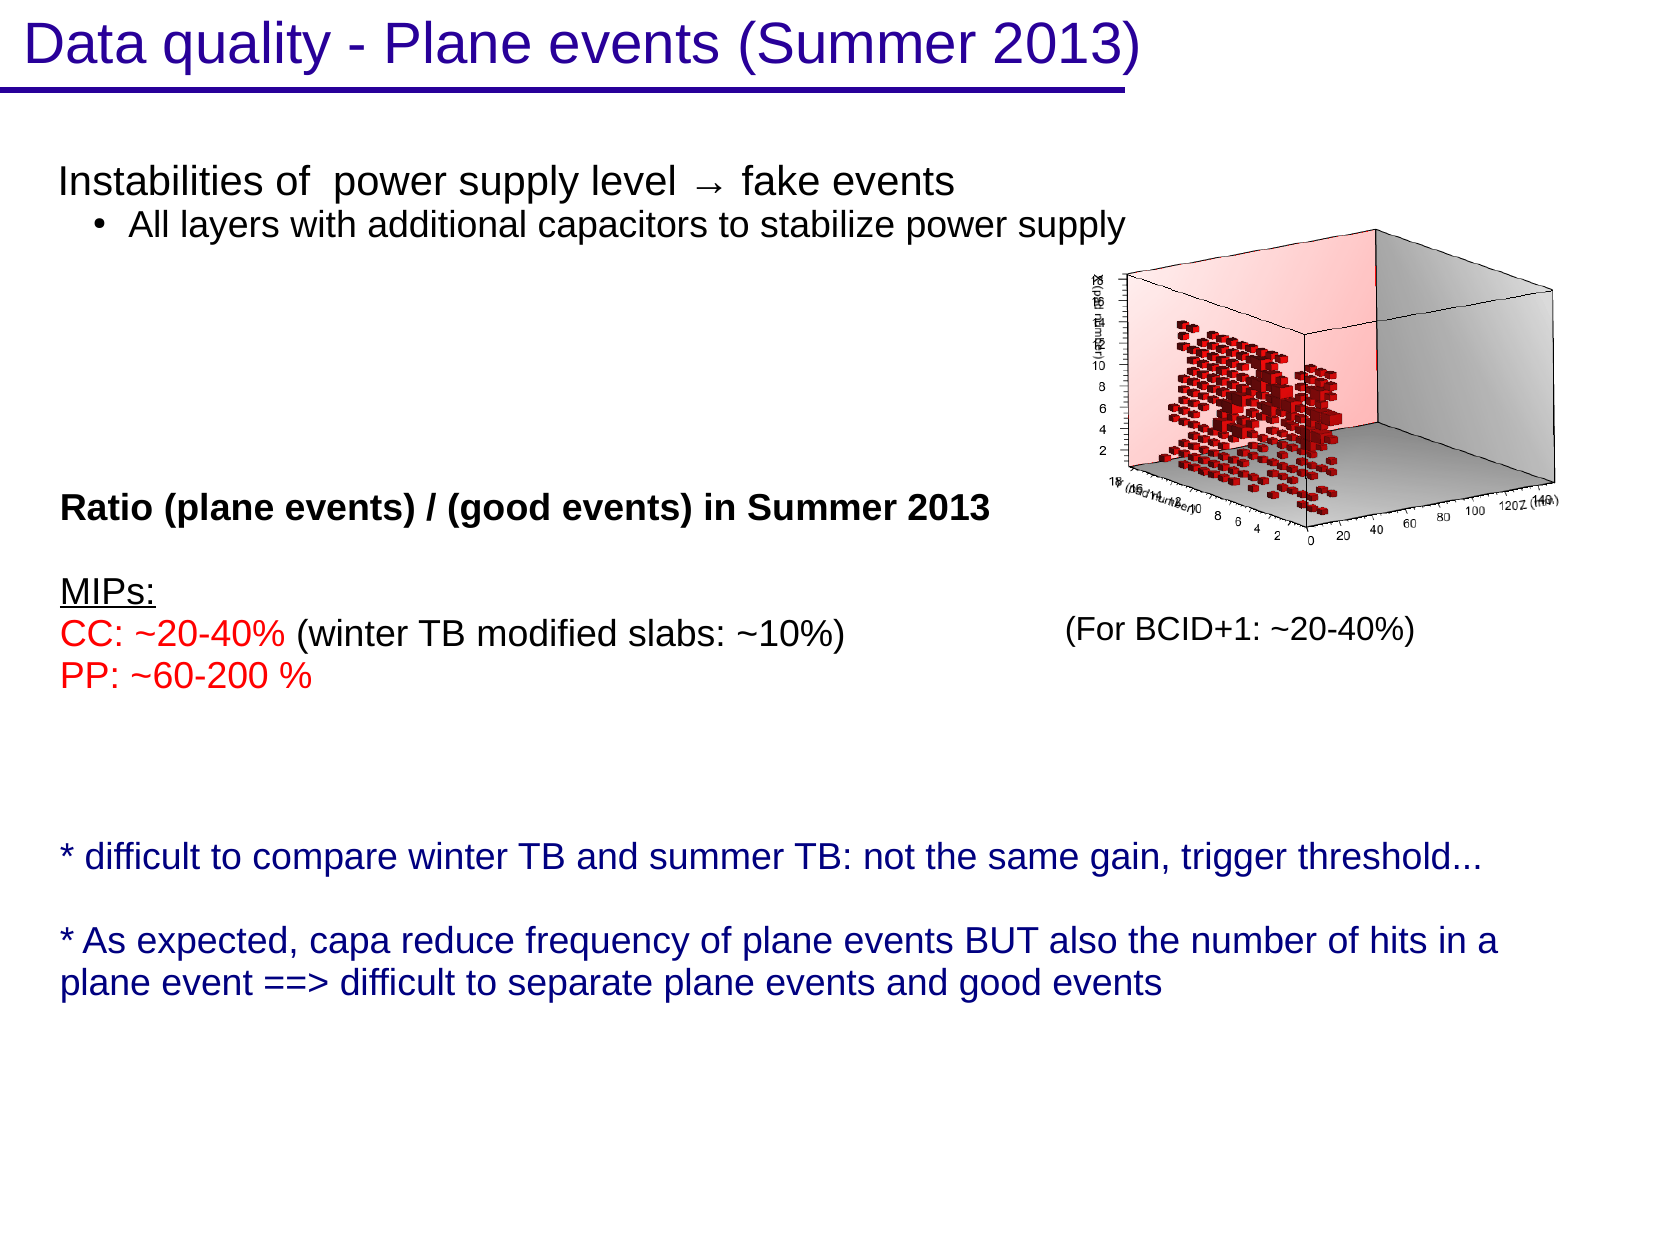

# Data quality - Plane events (Summer 2013)
Instabilities of power supply level → fake events
All layers with additional capacitors to stabilize power supply
Ratio (plane events) / (good events) in Summer 2013
MIPs:
CC: ~20-40% (winter TB modified slabs: ~10%)
PP: ~60-200 %
(For BCID+1: ~20-40%)
* difficult to compare winter TB and summer TB: not the same gain, trigger threshold...
* As expected, capa reduce frequency of plane events BUT also the number of hits in a plane event ==> difficult to separate plane events and good events